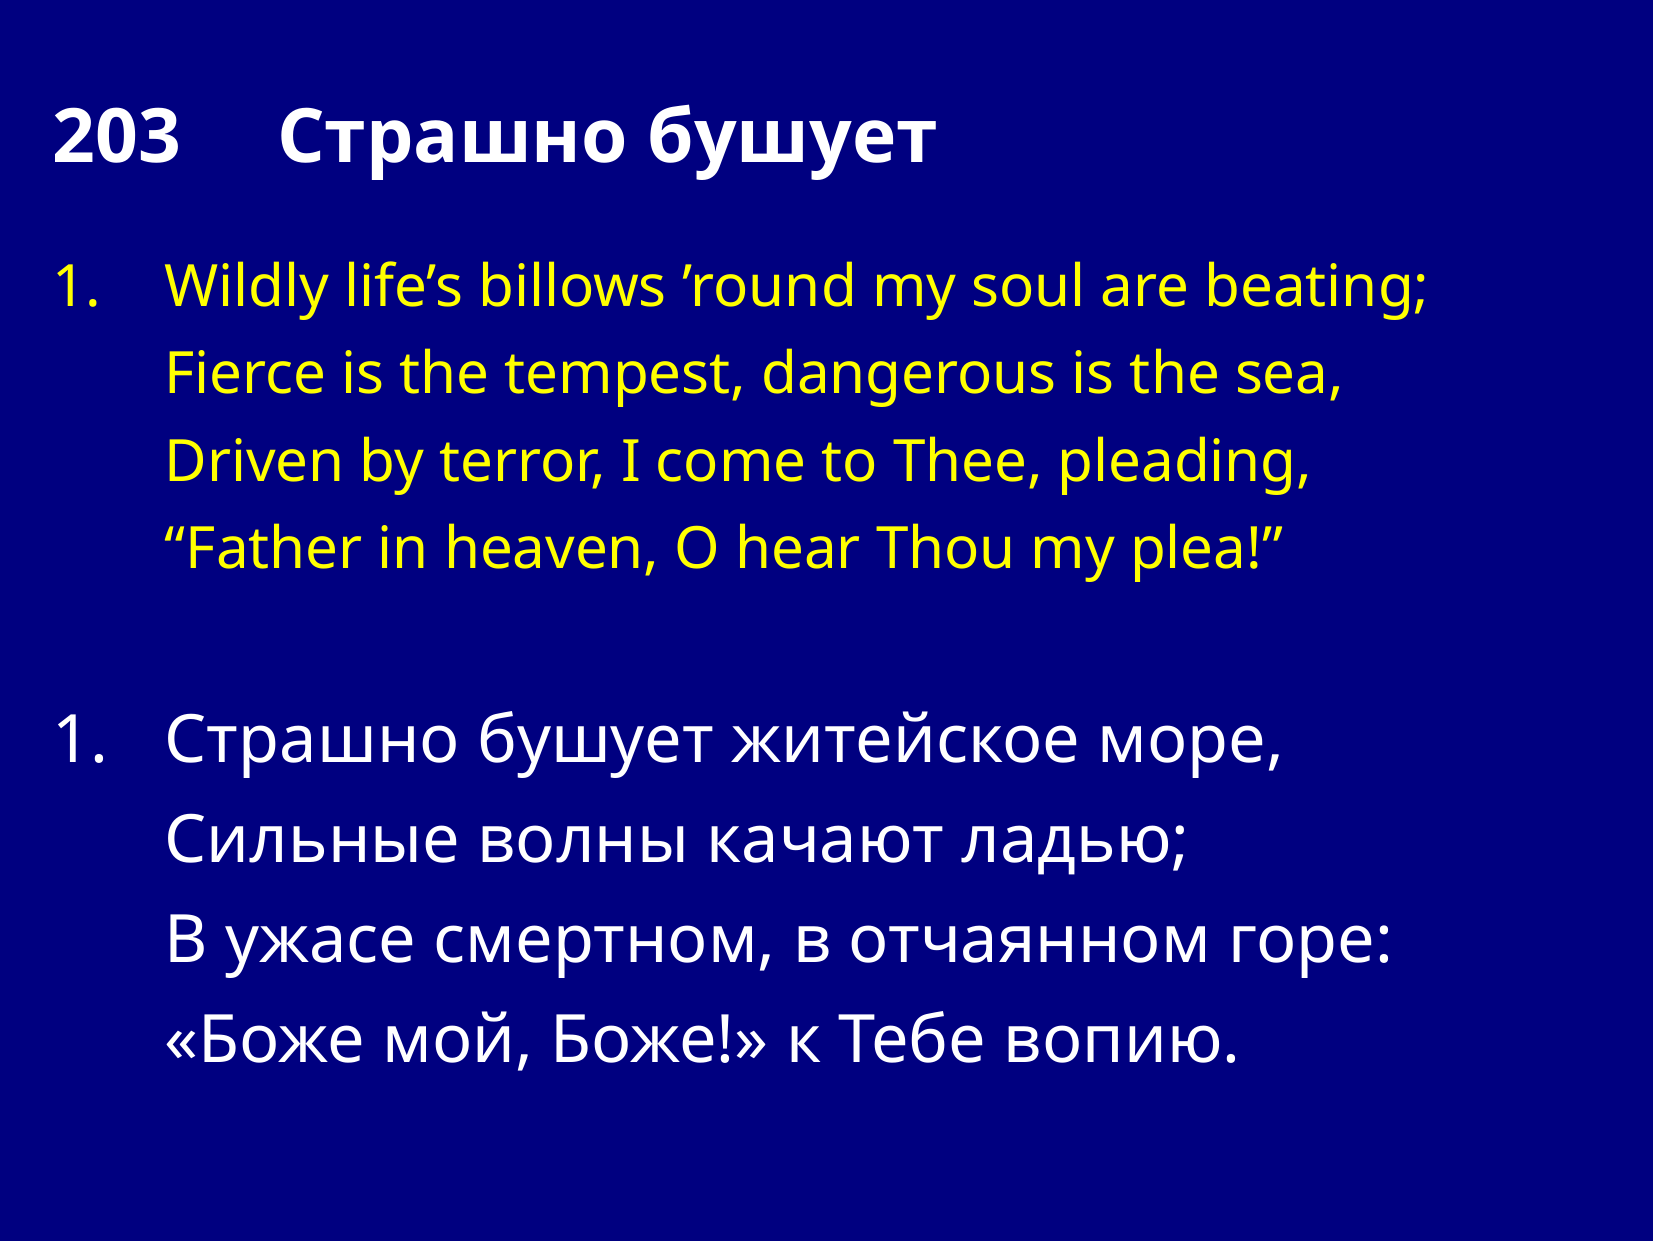

203	Страшно бушует
1.	Wildly life’s billows ’round my soul are beating;
	Fierce is the tempest, dangerous is the sea,
	Driven by terror, I come to Thee, pleading,
	“Father in heaven, O hear Thou my plea!”
1.	Страшно бушует житейское море,
	Сильные волны качают ладью;
	В ужасе смертном, в отчаянном горе:
	«Боже мой, Боже!» к Тебе вопию.